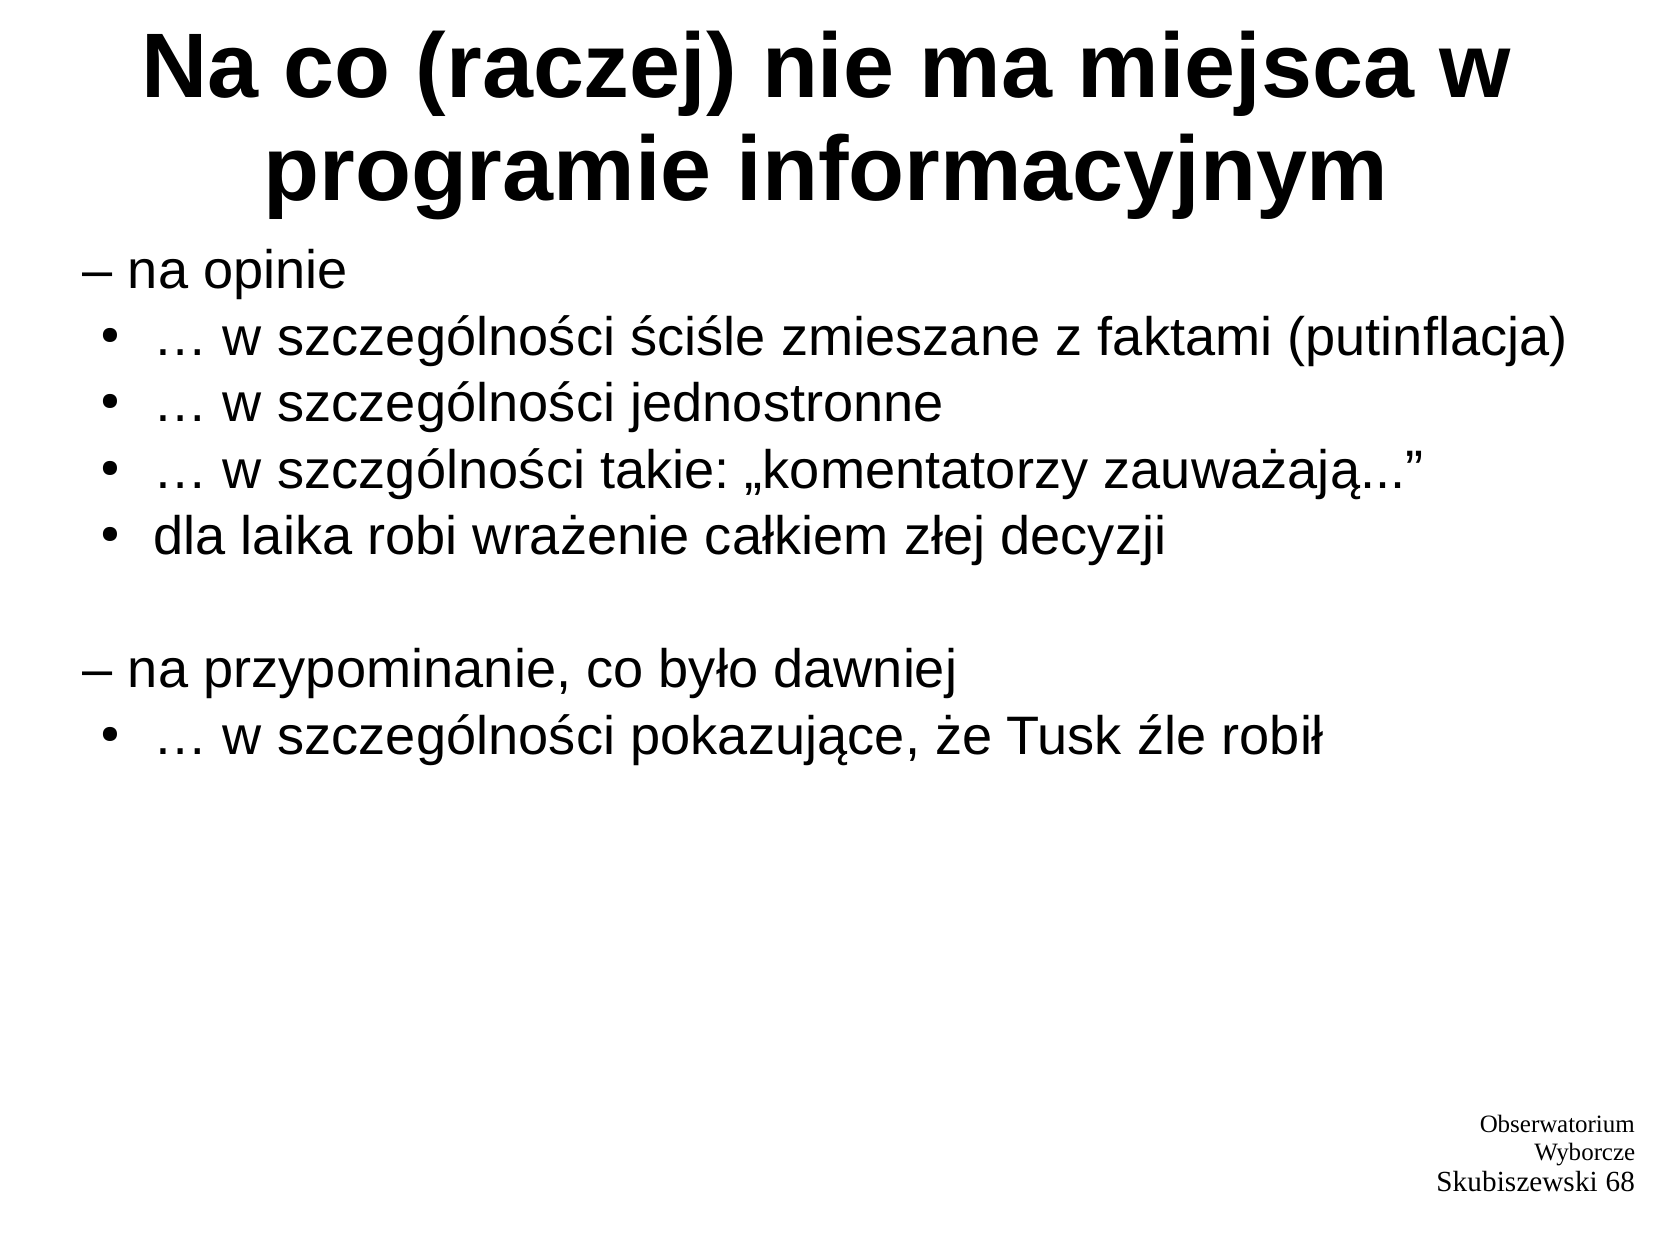

# Na co (raczej) nie ma miejsca w programie informacyjnym
– na opinie
… w szczególności ściśle zmieszane z faktami (putinflacja)
… w szczególności jednostronne
… w szczgólności takie: „komentatorzy zauważają...”
dla laika robi wrażenie całkiem złej decyzji
– na przypominanie, co było dawniej
… w szczególności pokazujące, że Tusk źle robił
68